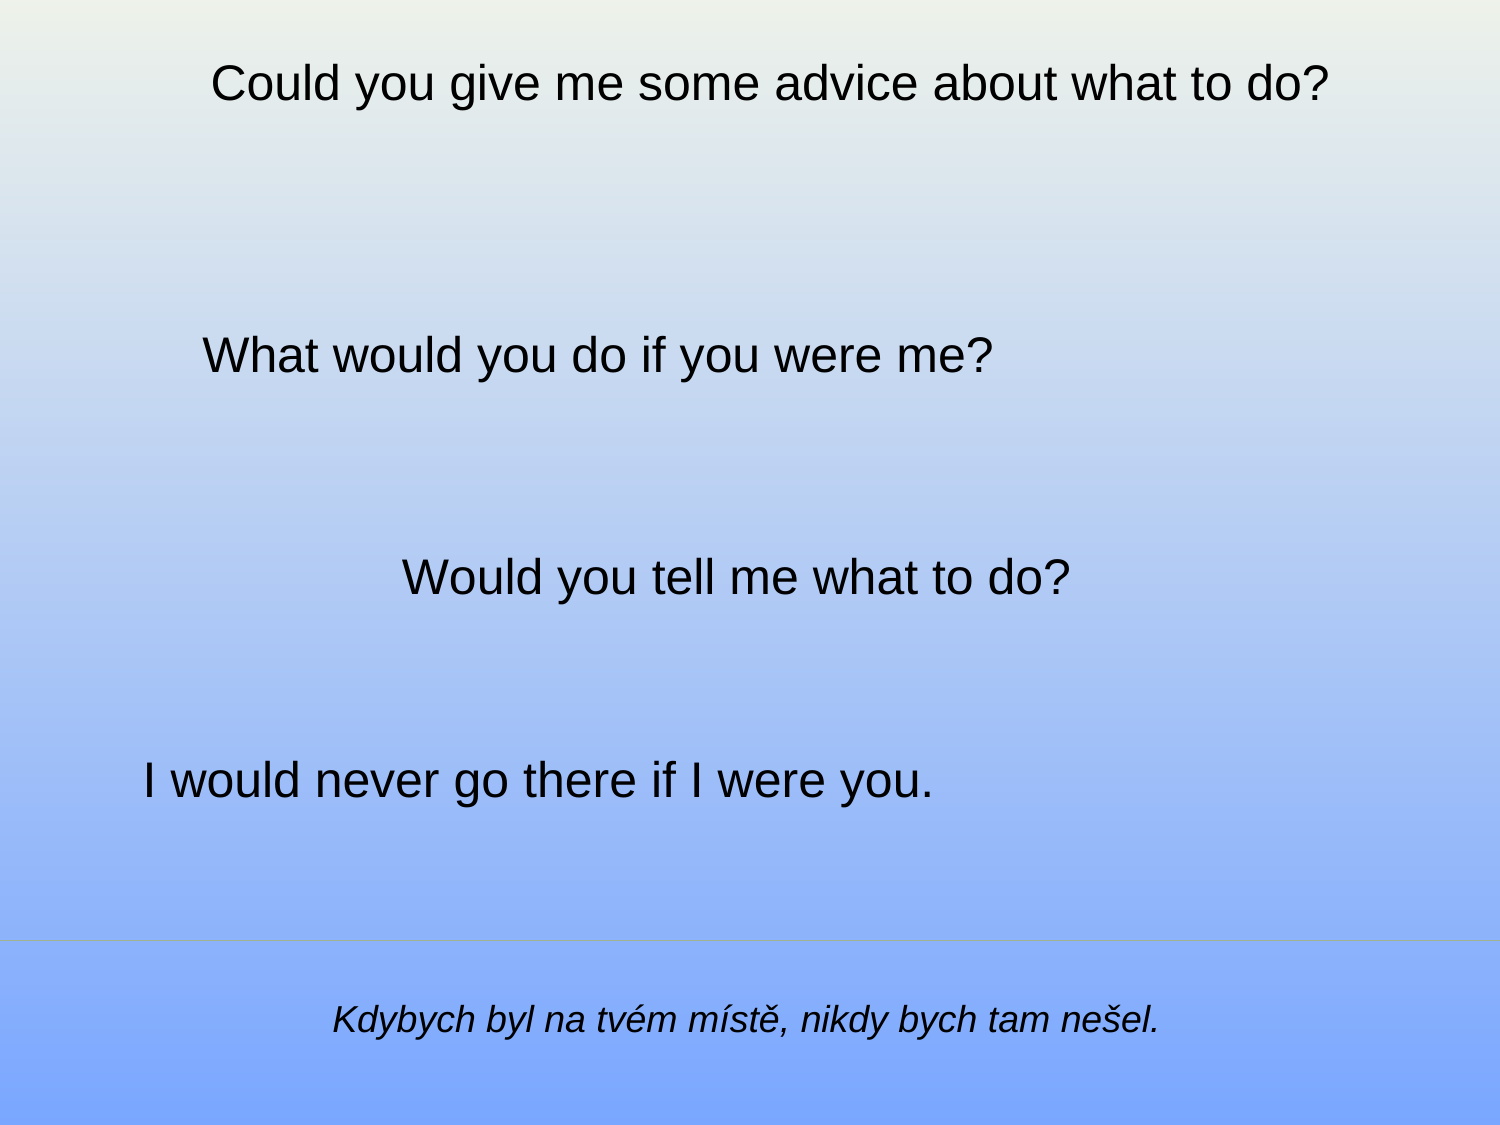

Could you give me some advice about what to do?
What would you do if you were me?
Would you tell me what to do?
I would never go there if I were you.
Kdybych byl na tvém místě, nikdy bych tam nešel.